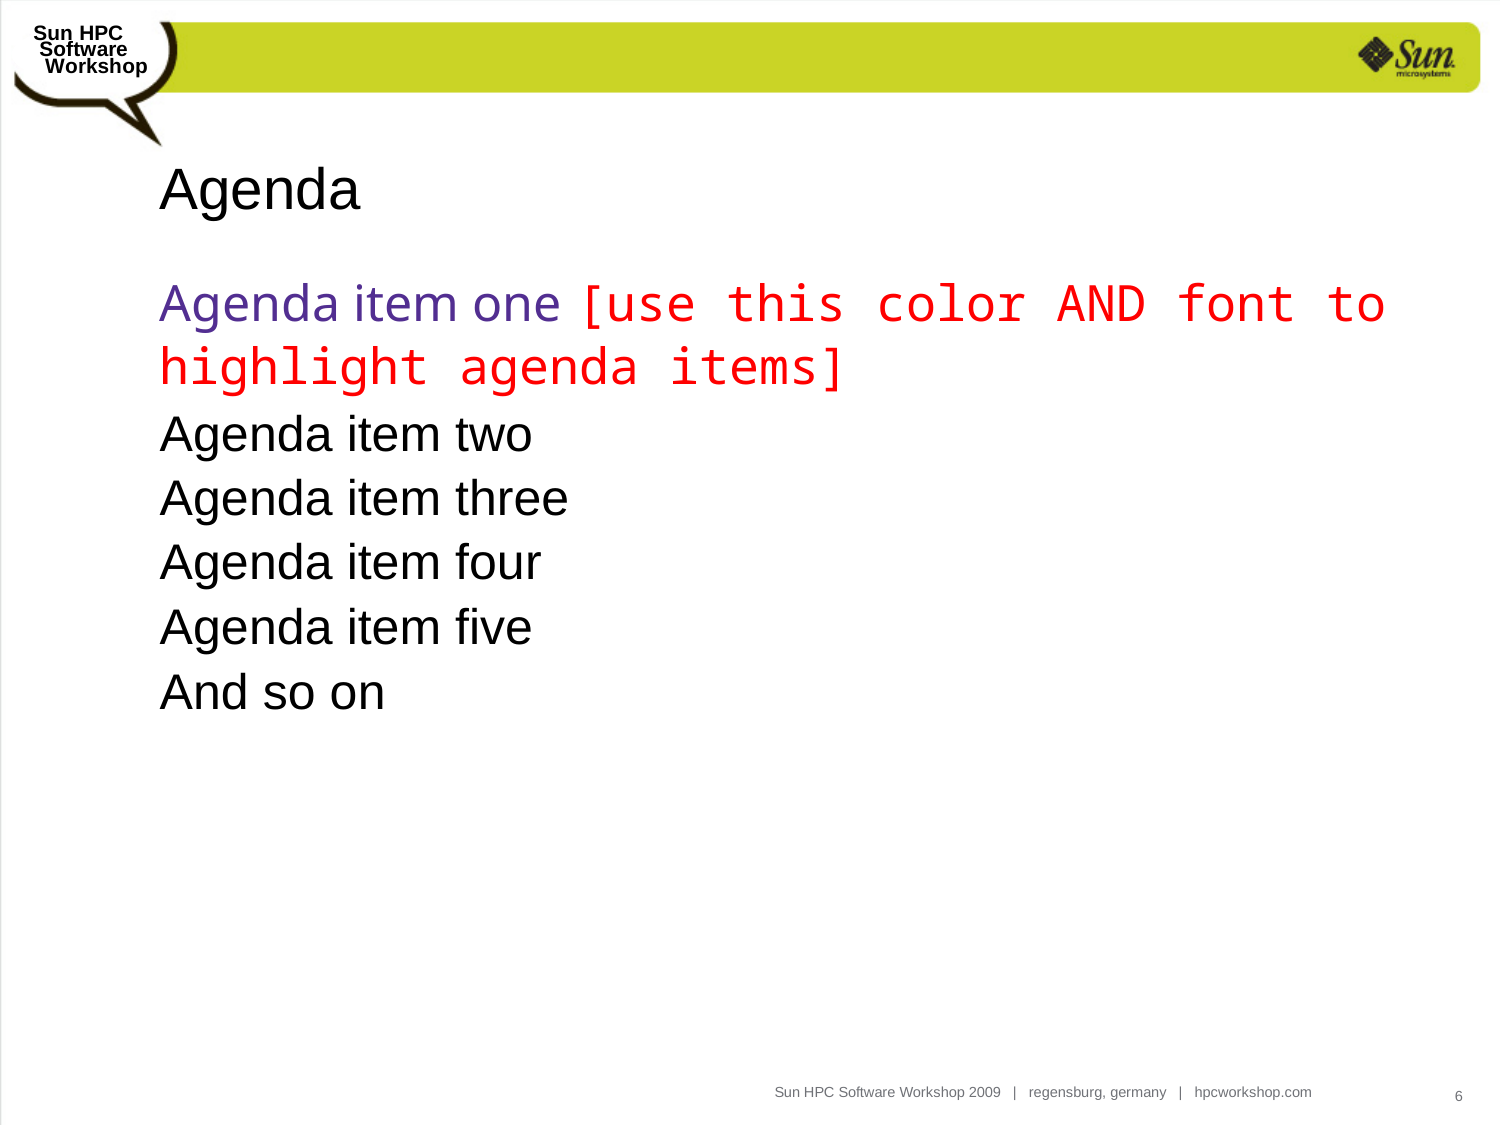

# Agenda
Agenda item one [use this color AND font to highlight agenda items]
Agenda item two
Agenda item three
Agenda item four
Agenda item five
And so on